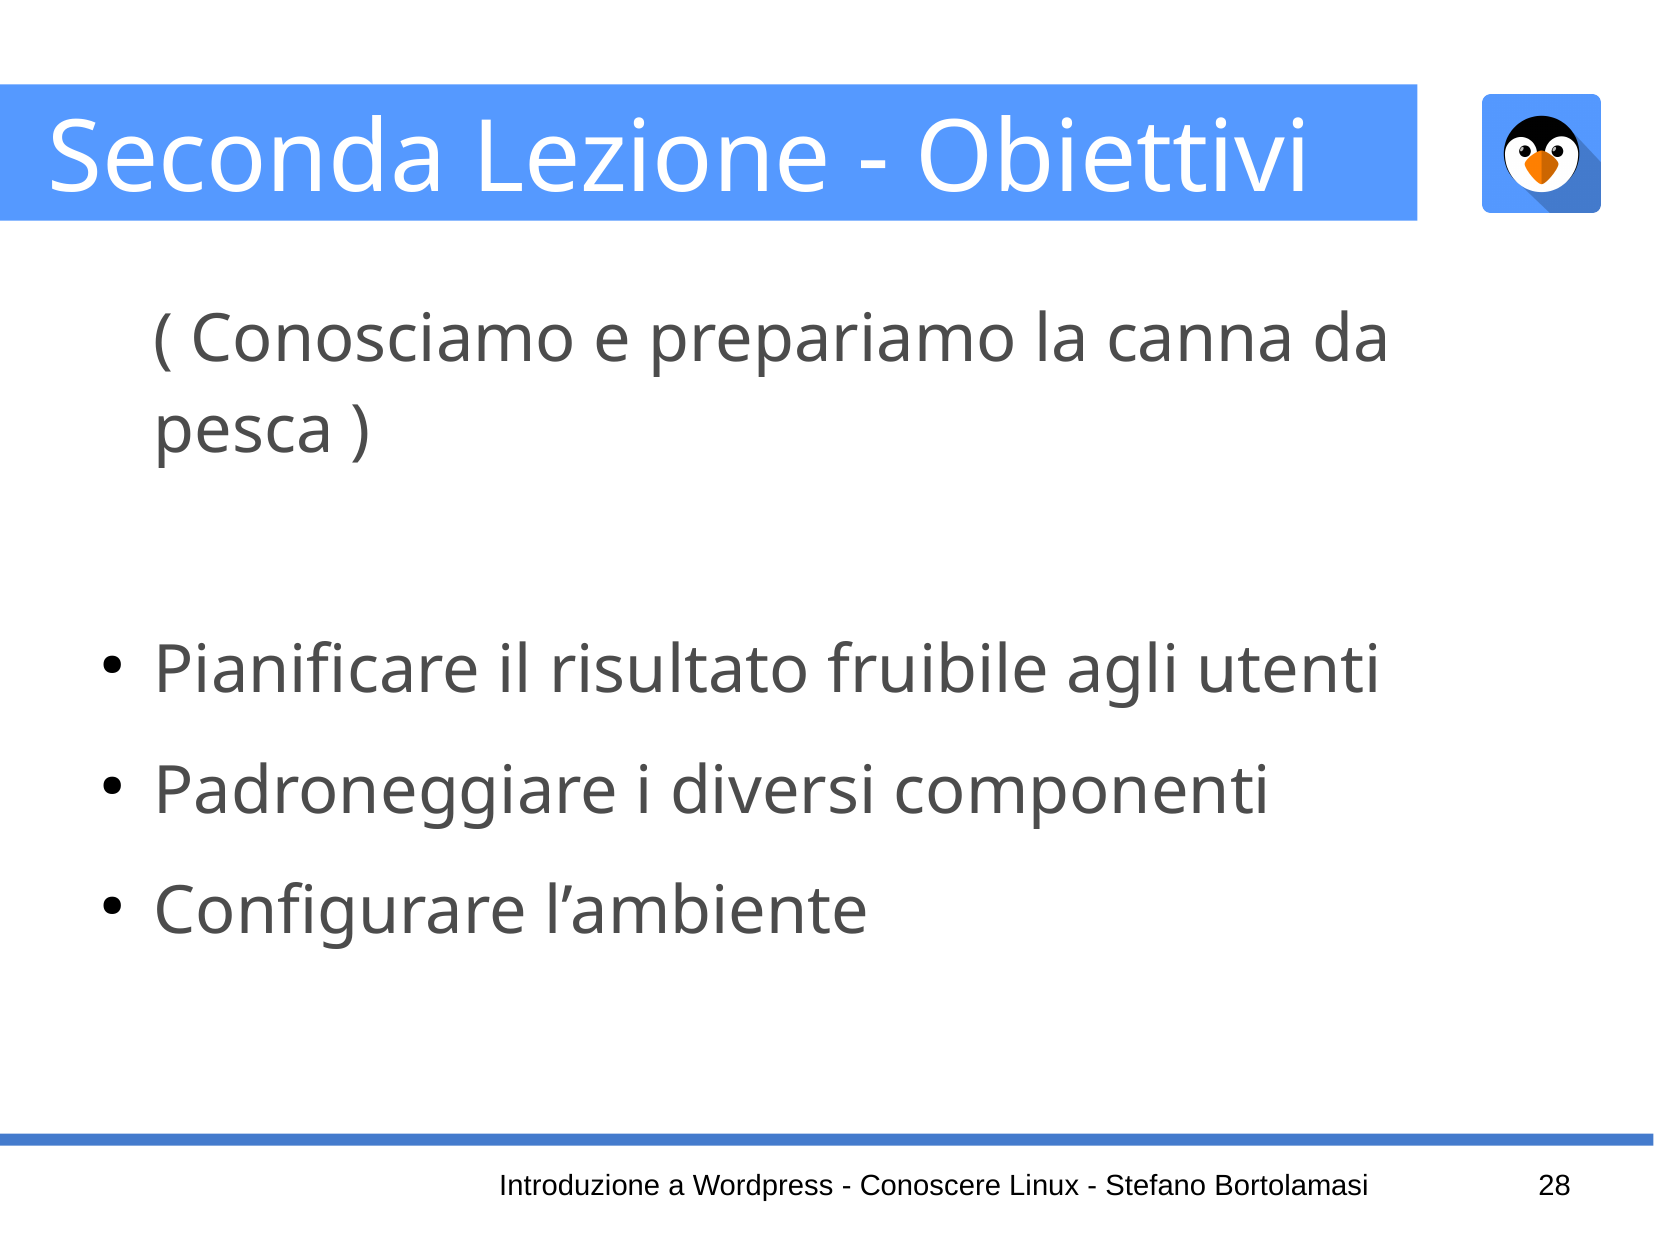

# Seconda Lezione - Obiettivi
( Conosciamo e prepariamo la canna da pesca )
Pianificare il risultato fruibile agli utenti
Padroneggiare i diversi componenti
Configurare l’ambiente
Introduzione a Wordpress - Conoscere Linux - Stefano Bortolamasi
28